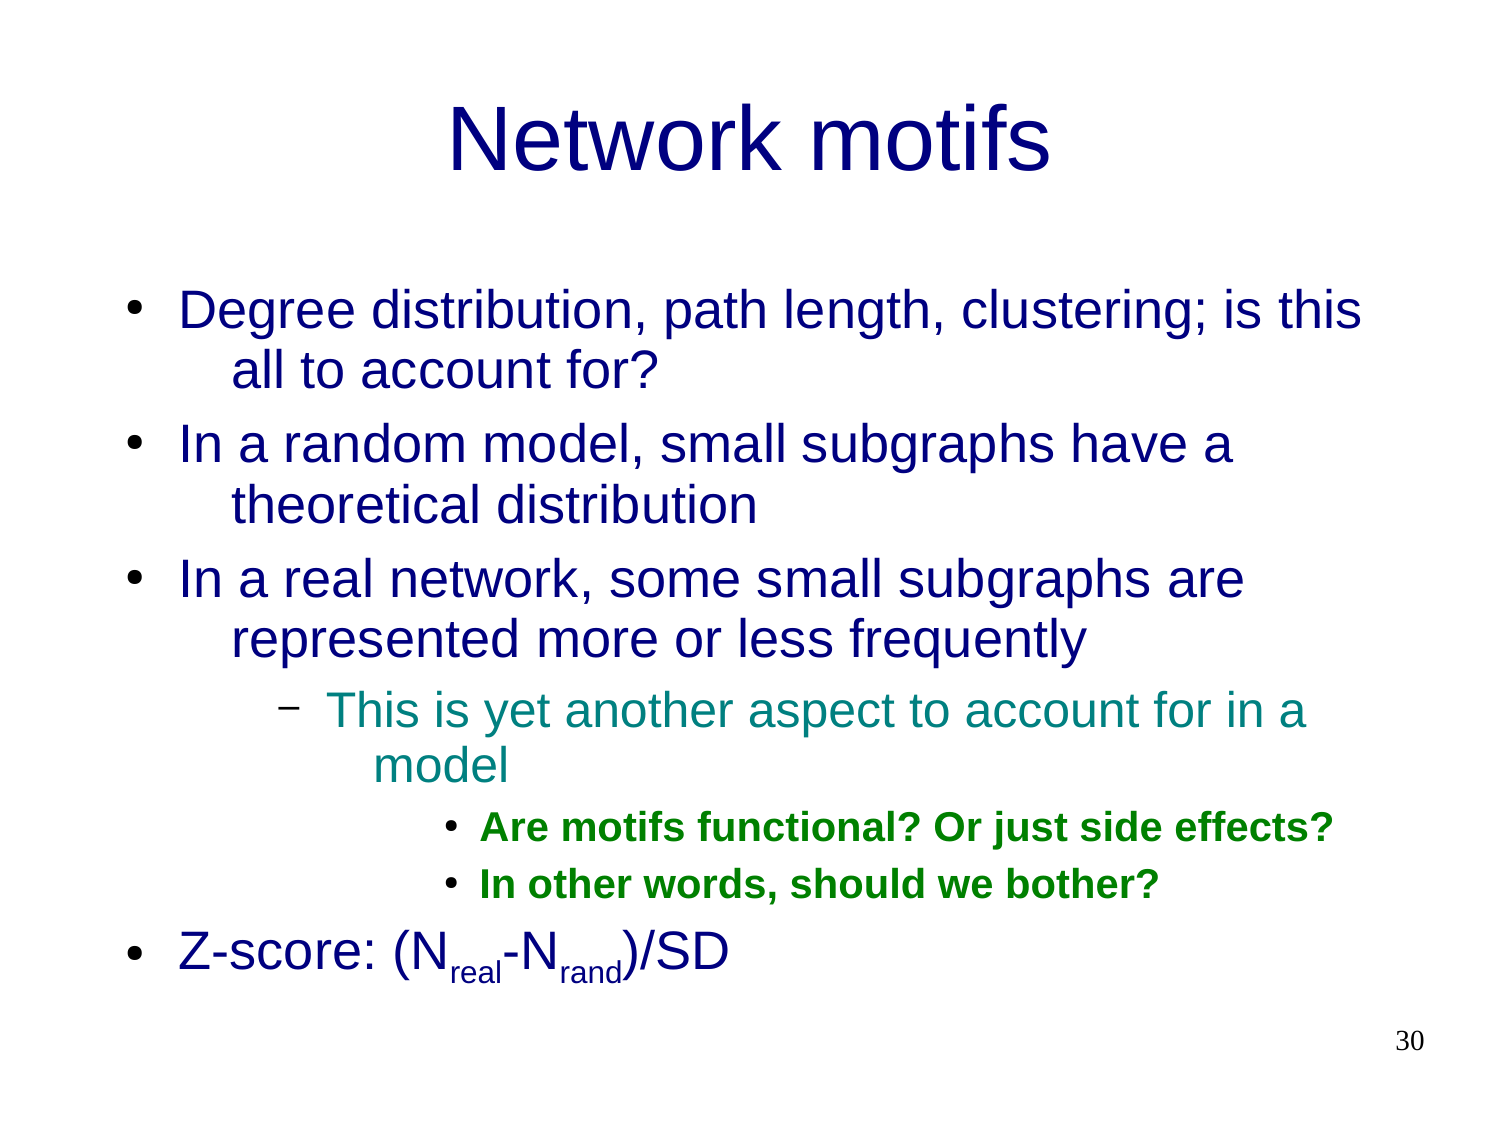

Network motifs
# Degree distribution, path length, clustering; is this all to account for?
In a random model, small subgraphs have a theoretical distribution
In a real network, some small subgraphs are represented more or less frequently
This is yet another aspect to account for in a model
Are motifs functional? Or just side effects?
In other words, should we bother?
Z-score: (Nreal-Nrand)/SD
30